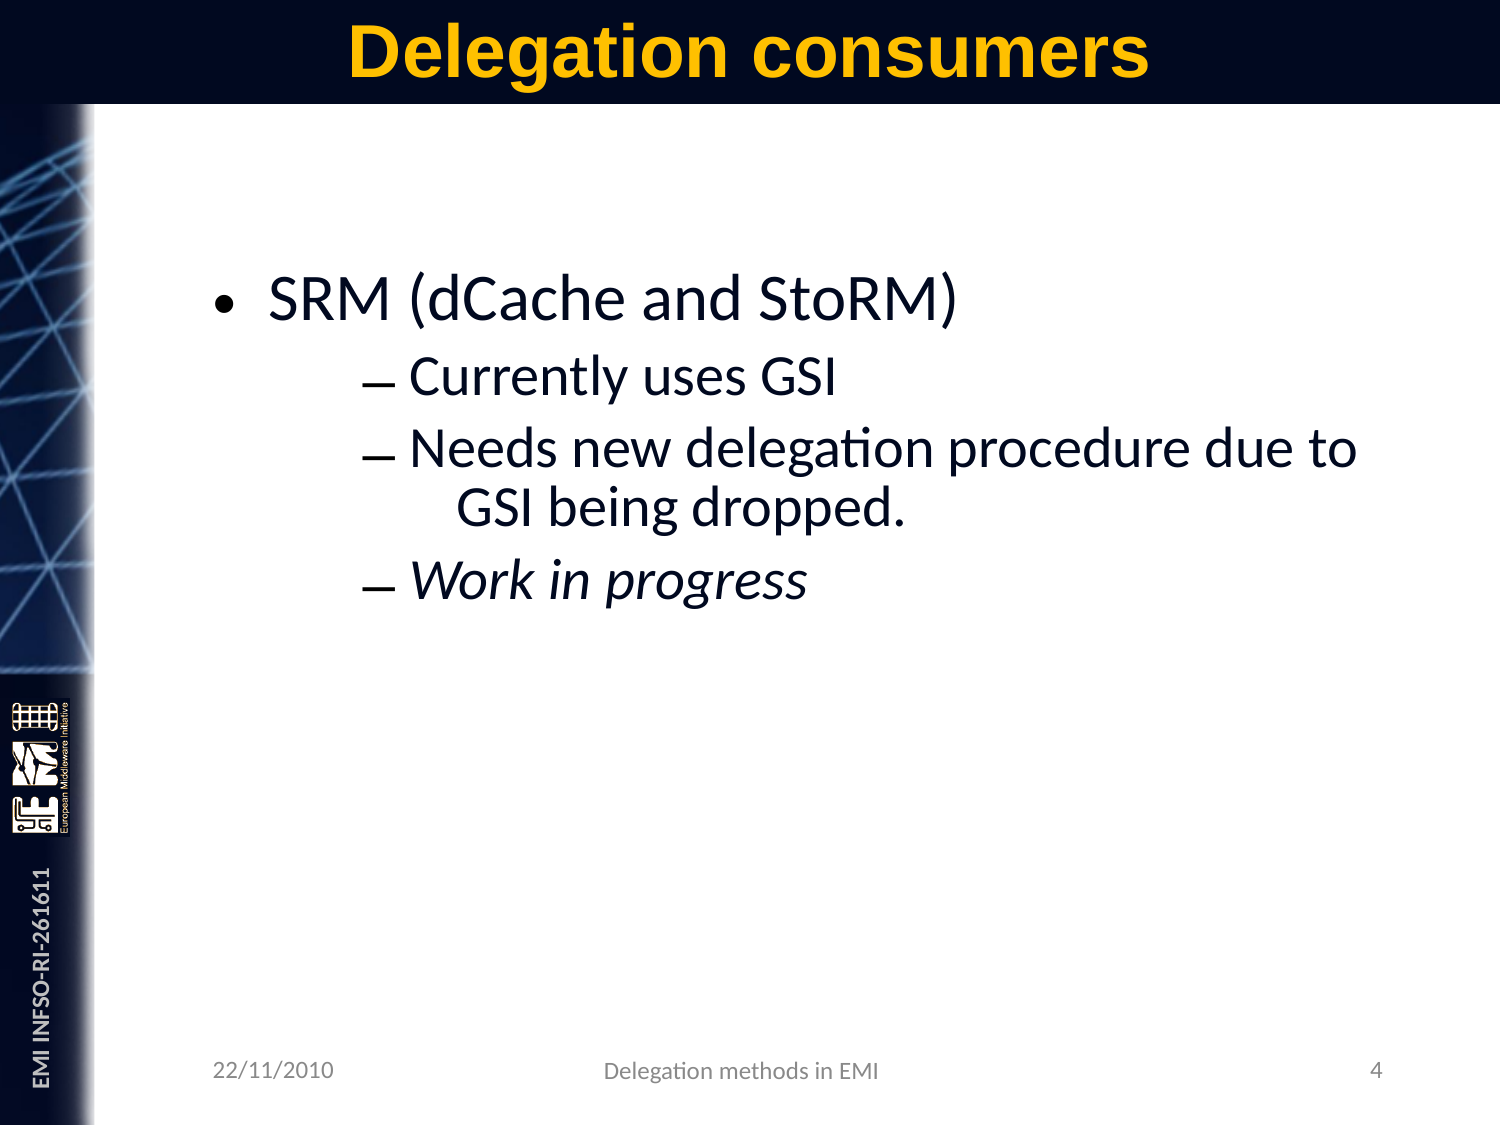

Delegation consumers
# SRM (dCache and StoRM)
Currently uses GSI
Needs new delegation procedure due to GSI being dropped.
Work in progress
22/11/2010
fasfsaf